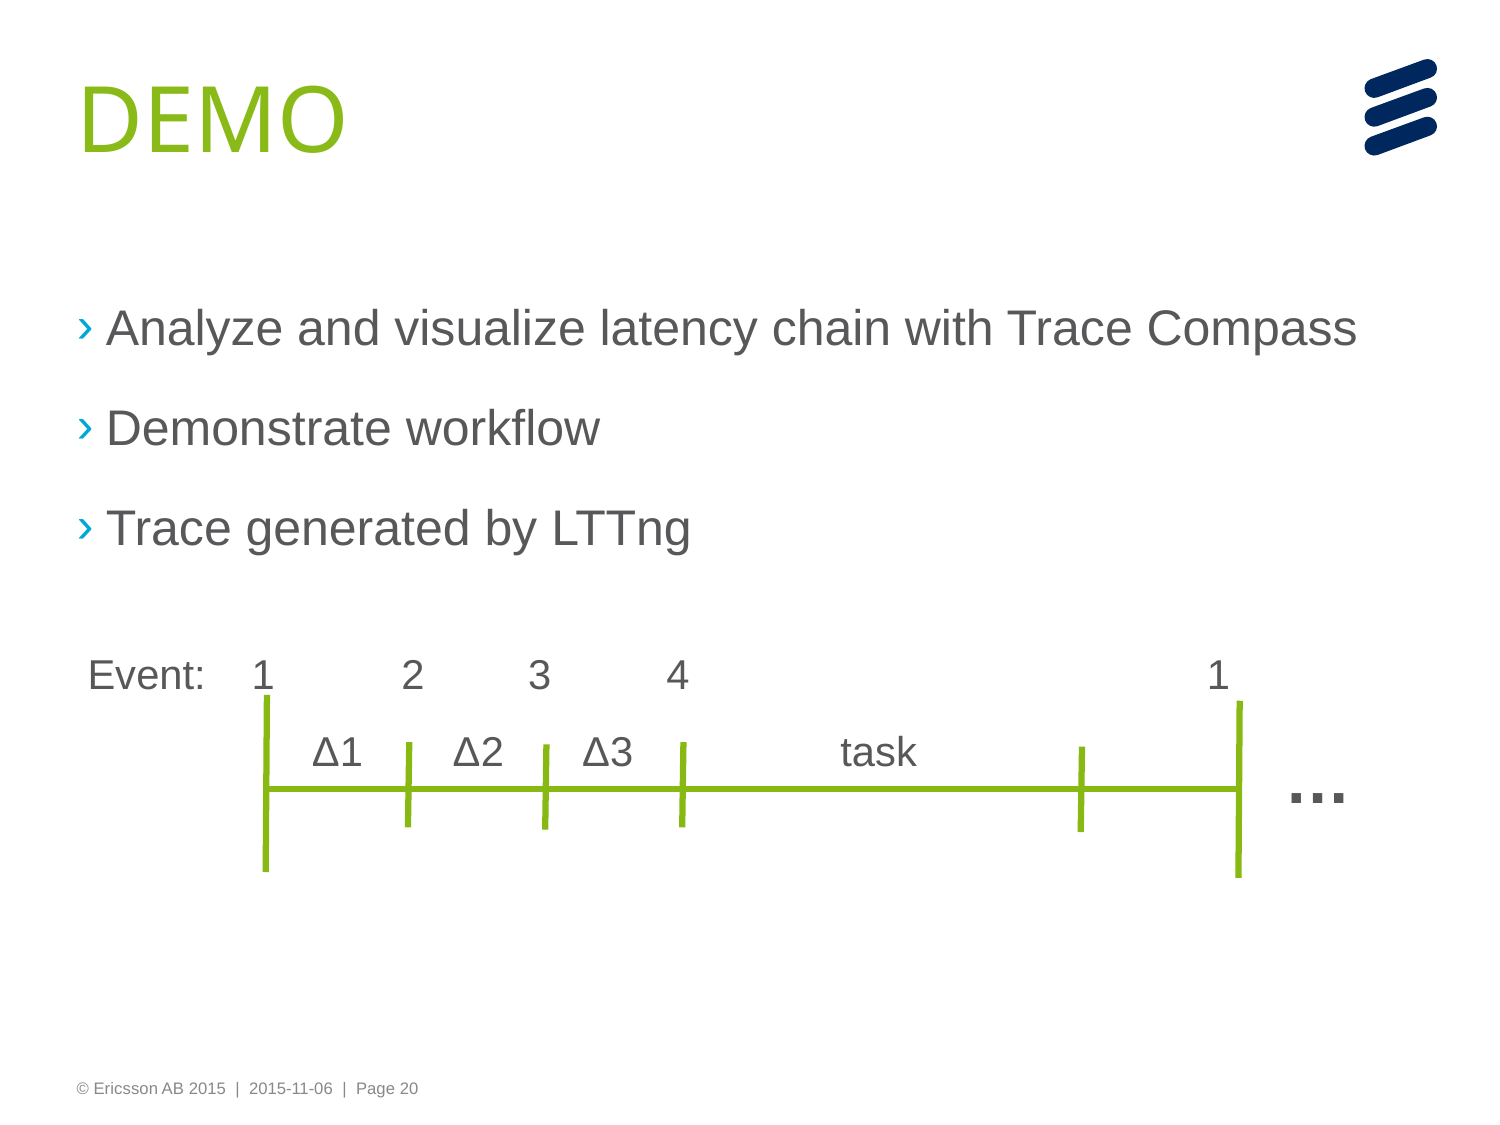

DEMO
# Analyze and visualize latency chain with Trace Compass
Demonstrate workflow
Trace generated by LTTng
Event: 1 2 3 4 1
 Δ1 Δ2 Δ3 task
…